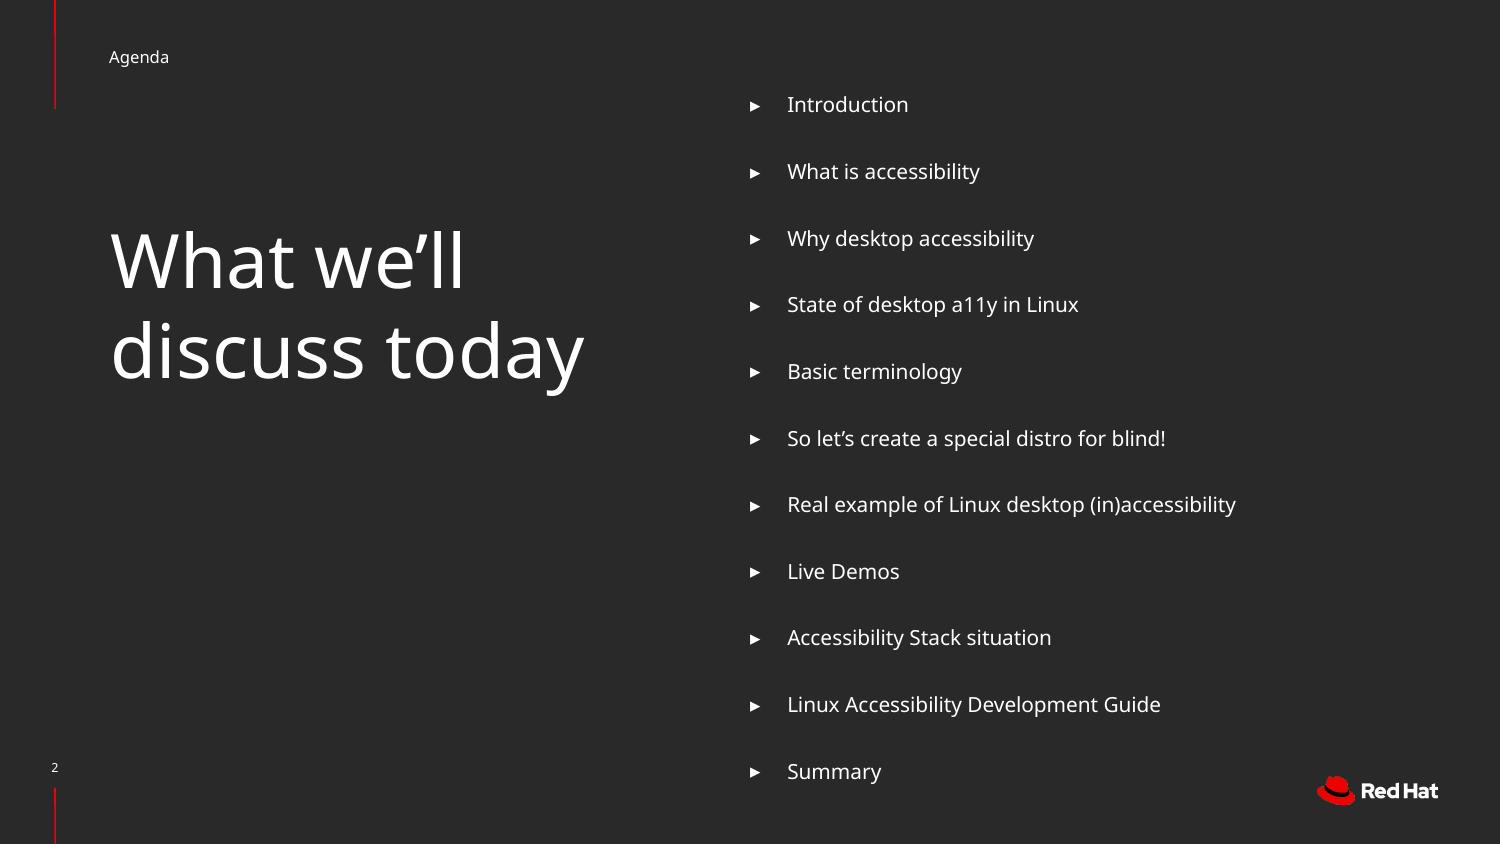

# Agenda
Introduction
What is accessibility
Why desktop accessibility
State of desktop a11y in Linux
Basic terminology
So let’s create a special distro for blind!
Real example of Linux desktop (in)accessibility
Live Demos
Accessibility Stack situation
Linux Accessibility Development Guide
Summary
What we’ll discuss today